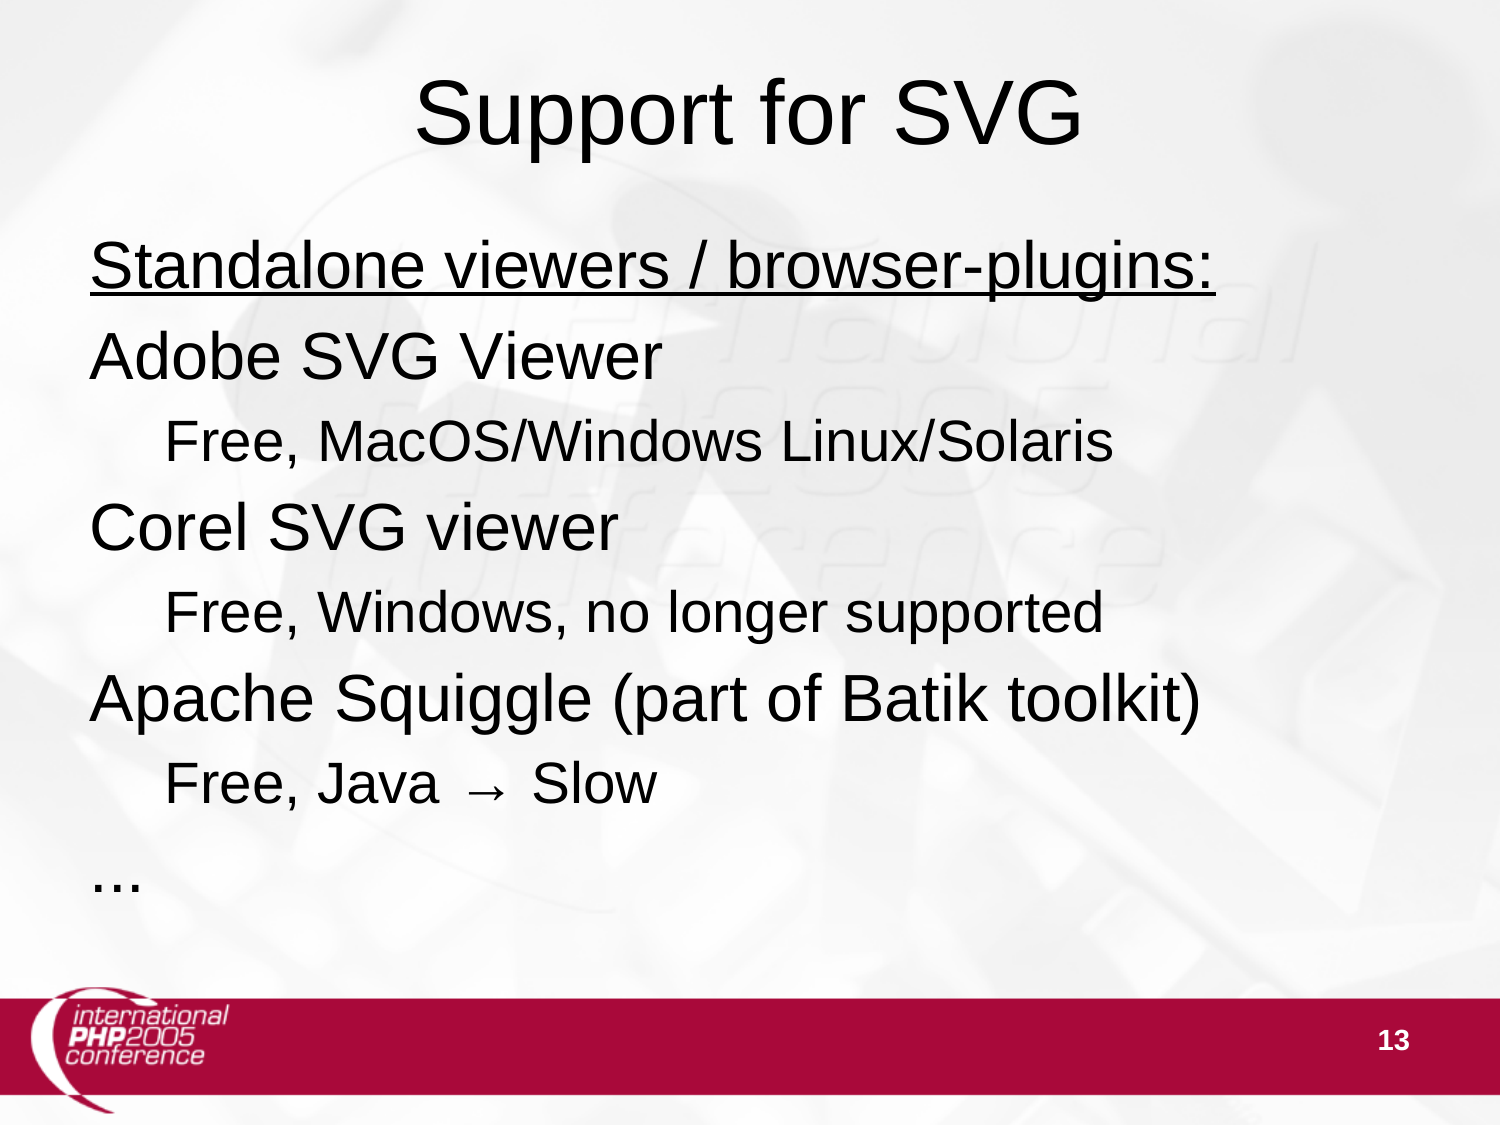

# Support for SVG
Standalone viewers / browser-plugins:
Adobe SVG Viewer
Free, MacOS/Windows Linux/Solaris
Corel SVG viewer
Free, Windows, no longer supported
Apache Squiggle (part of Batik toolkit)
Free, Java → Slow
...
13